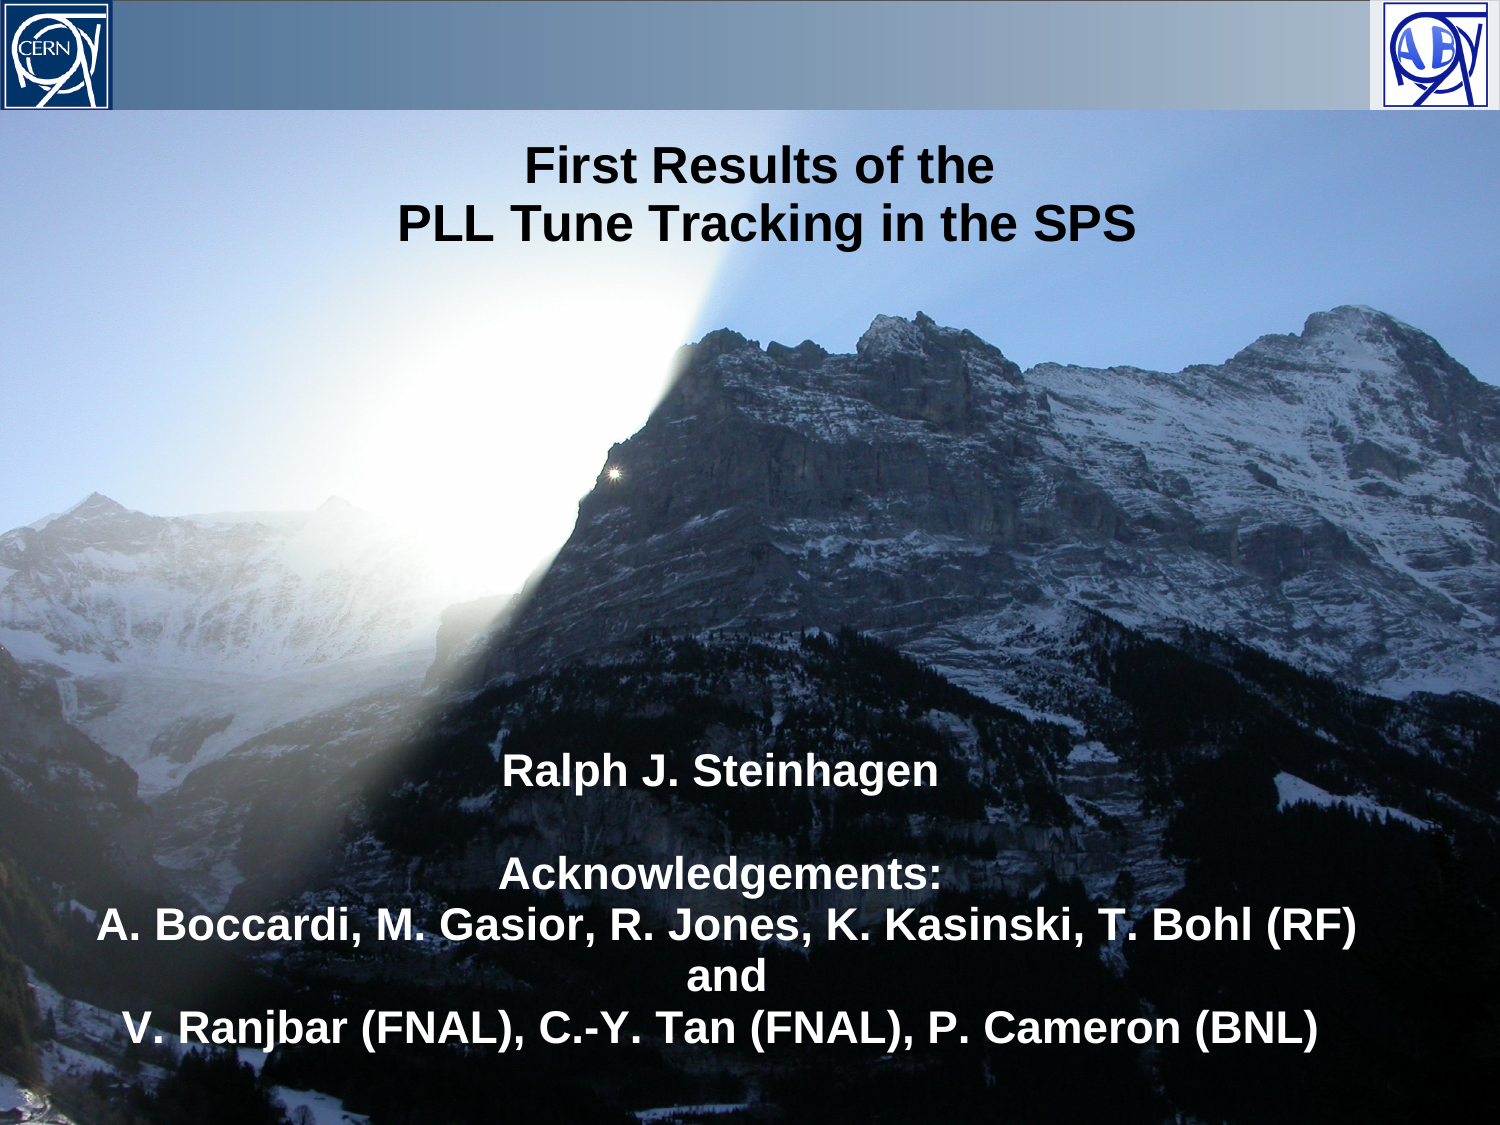

First Results of the
PLL Tune Tracking in the SPS
# Ralph J. Steinhagen Acknowledgements: A. Boccardi, M. Gasior, R. Jones, K. Kasinski, T. Bohl (RF) and V. Ranjbar (FNAL), C.-Y. Tan (FNAL), P. Cameron (BNL)